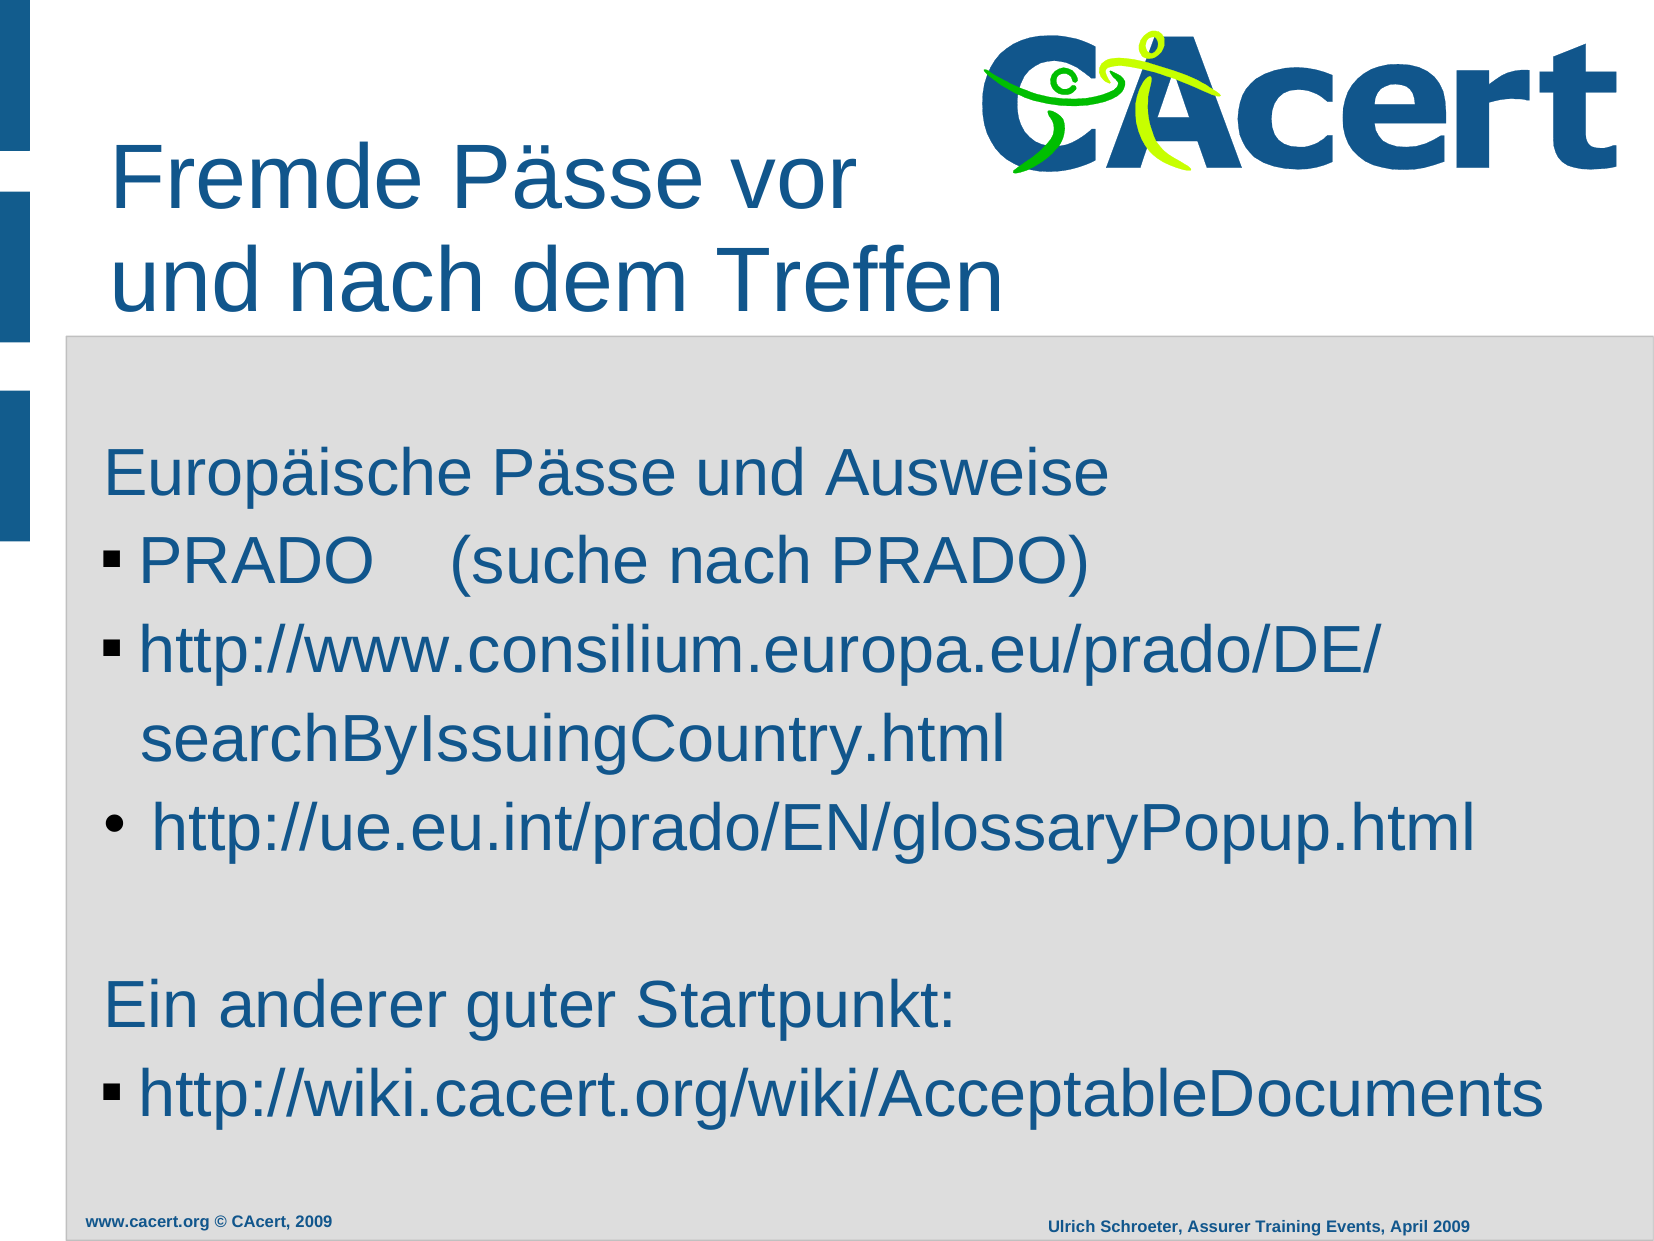

Fremde Pässe vor
und nach dem Treffen
Europäische Pässe und Ausweise
 PRADO (suche nach PRADO)
 http://www.consilium.europa.eu/prado/DE/
 searchByIssuingCountry.html
 http://ue.eu.int/prado/EN/glossaryPopup.html
Ein anderer guter Startpunkt:
 http://wiki.cacert.org/wiki/AcceptableDocuments